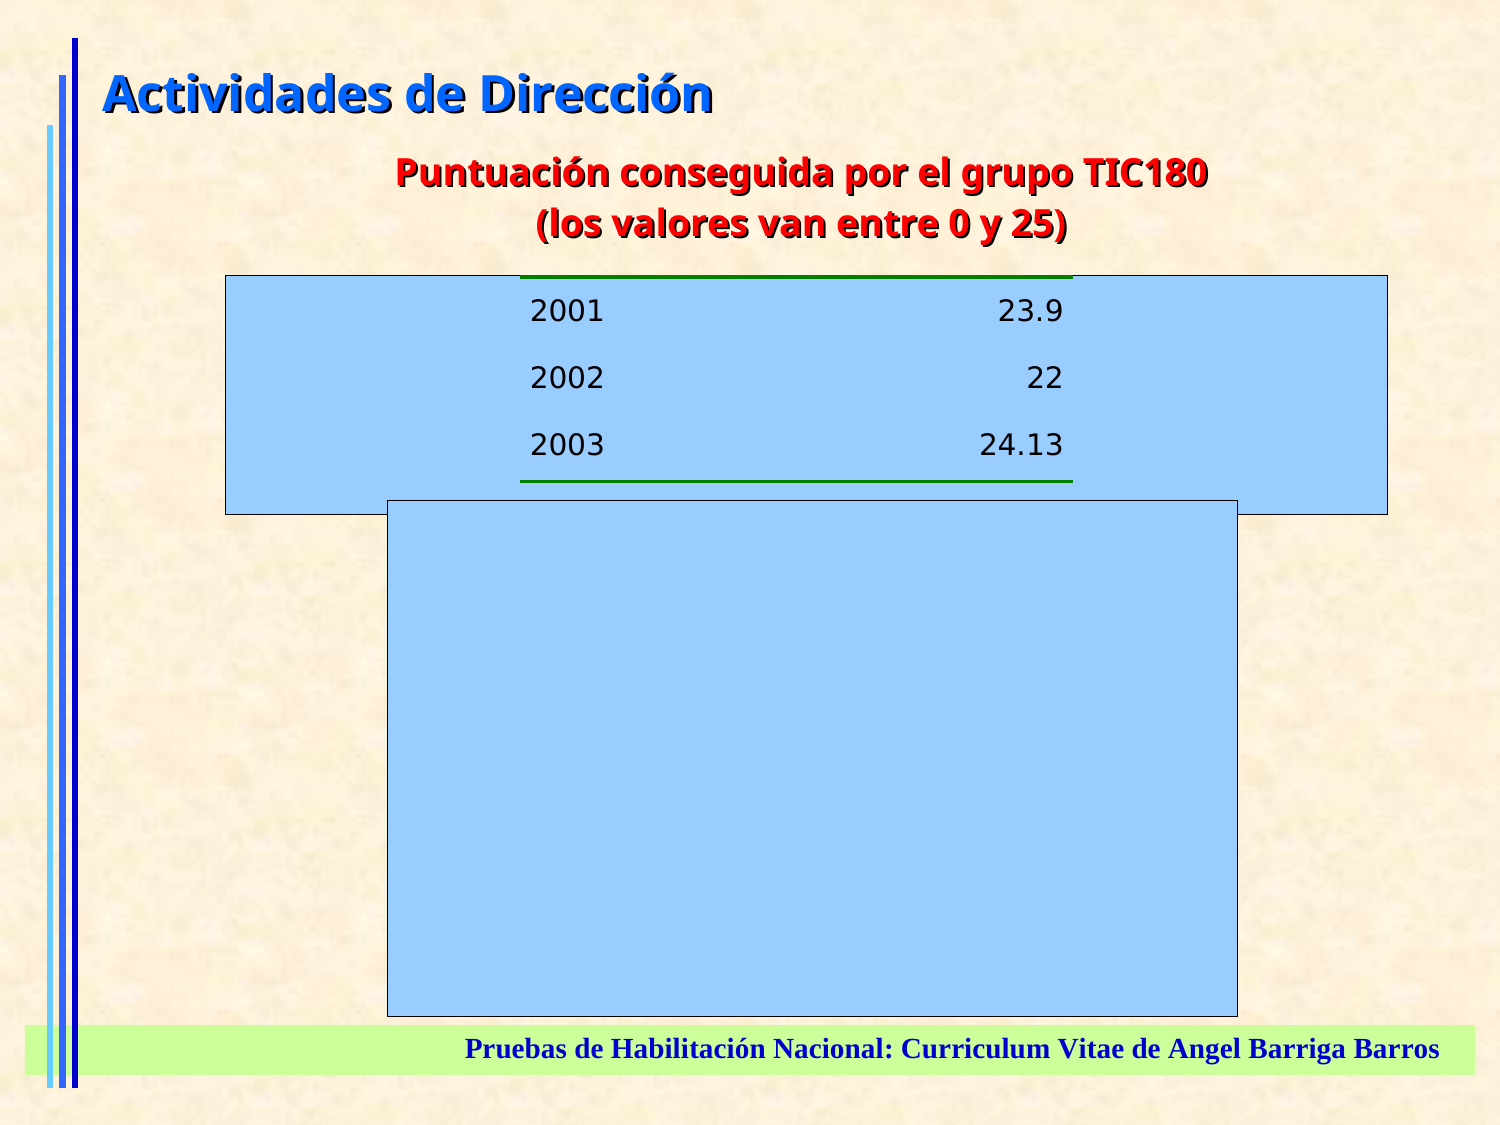

Actividades de Dirección
Puntuación conseguida por el grupo TIC180
(los valores van entre 0 y 25)